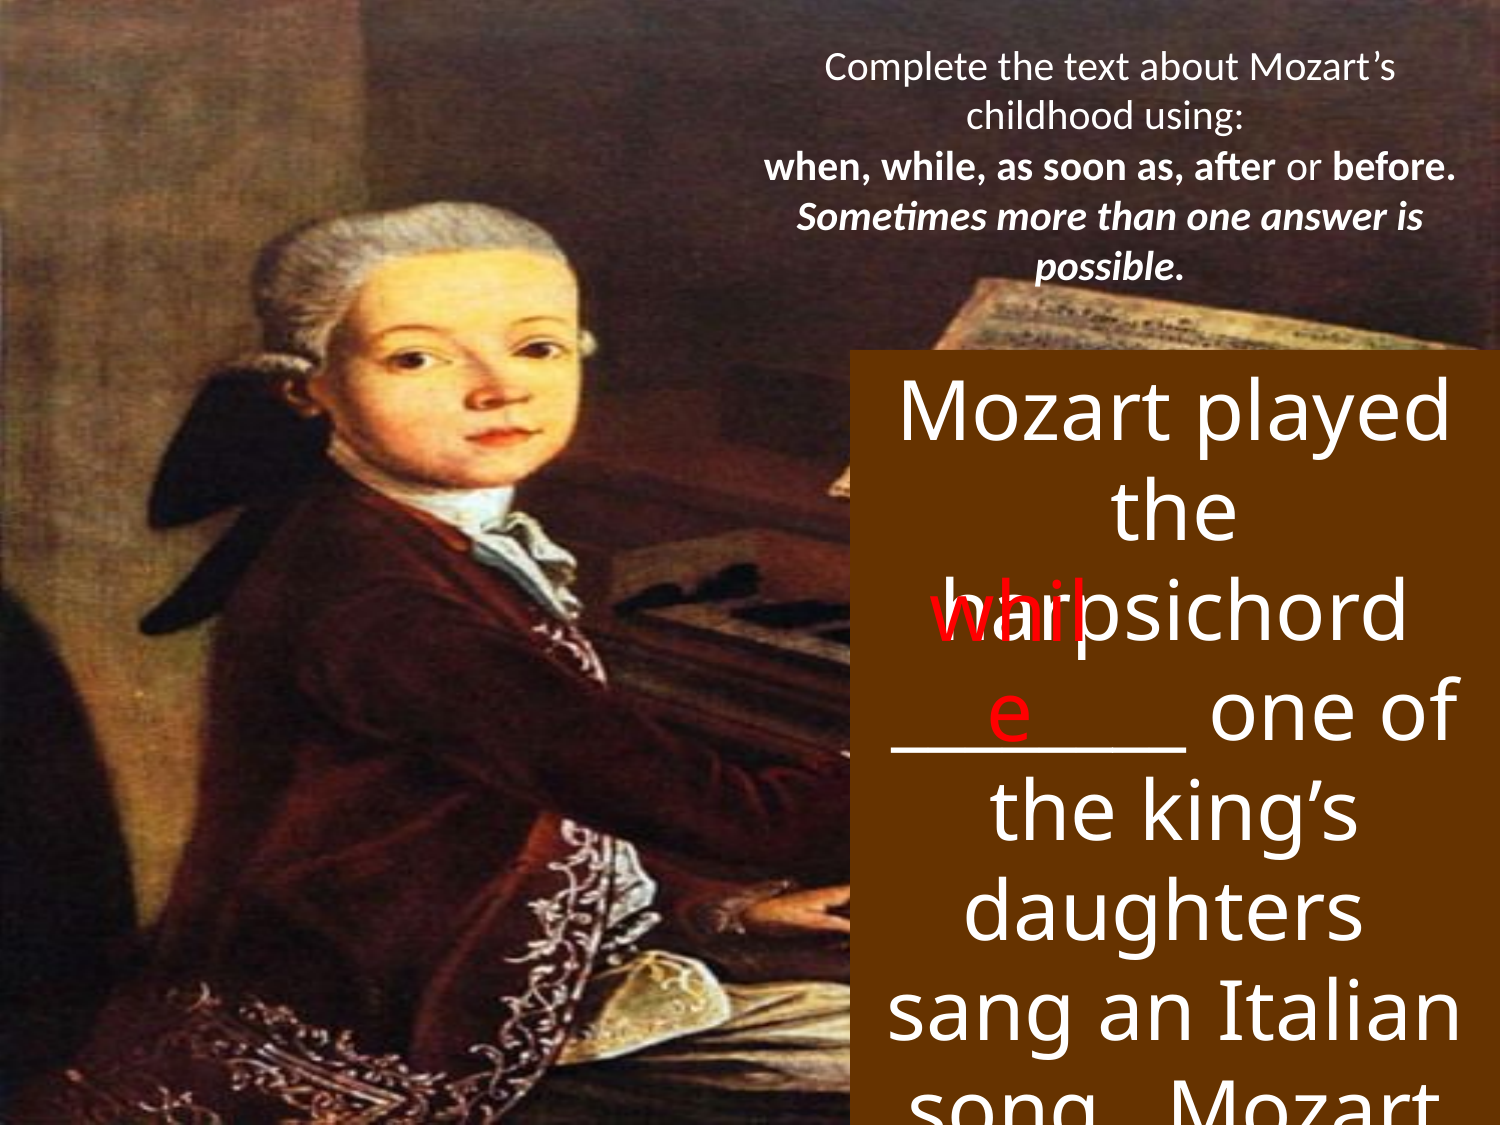

Complete the text about Mozart’s childhood using:
 when, while, as soon as, after or before. Sometimes more than one answer is possible.
Mozart played the harpsichord ________ one of the king’s daughters
sang an Italian song. Mozart had never heard the song before.
while